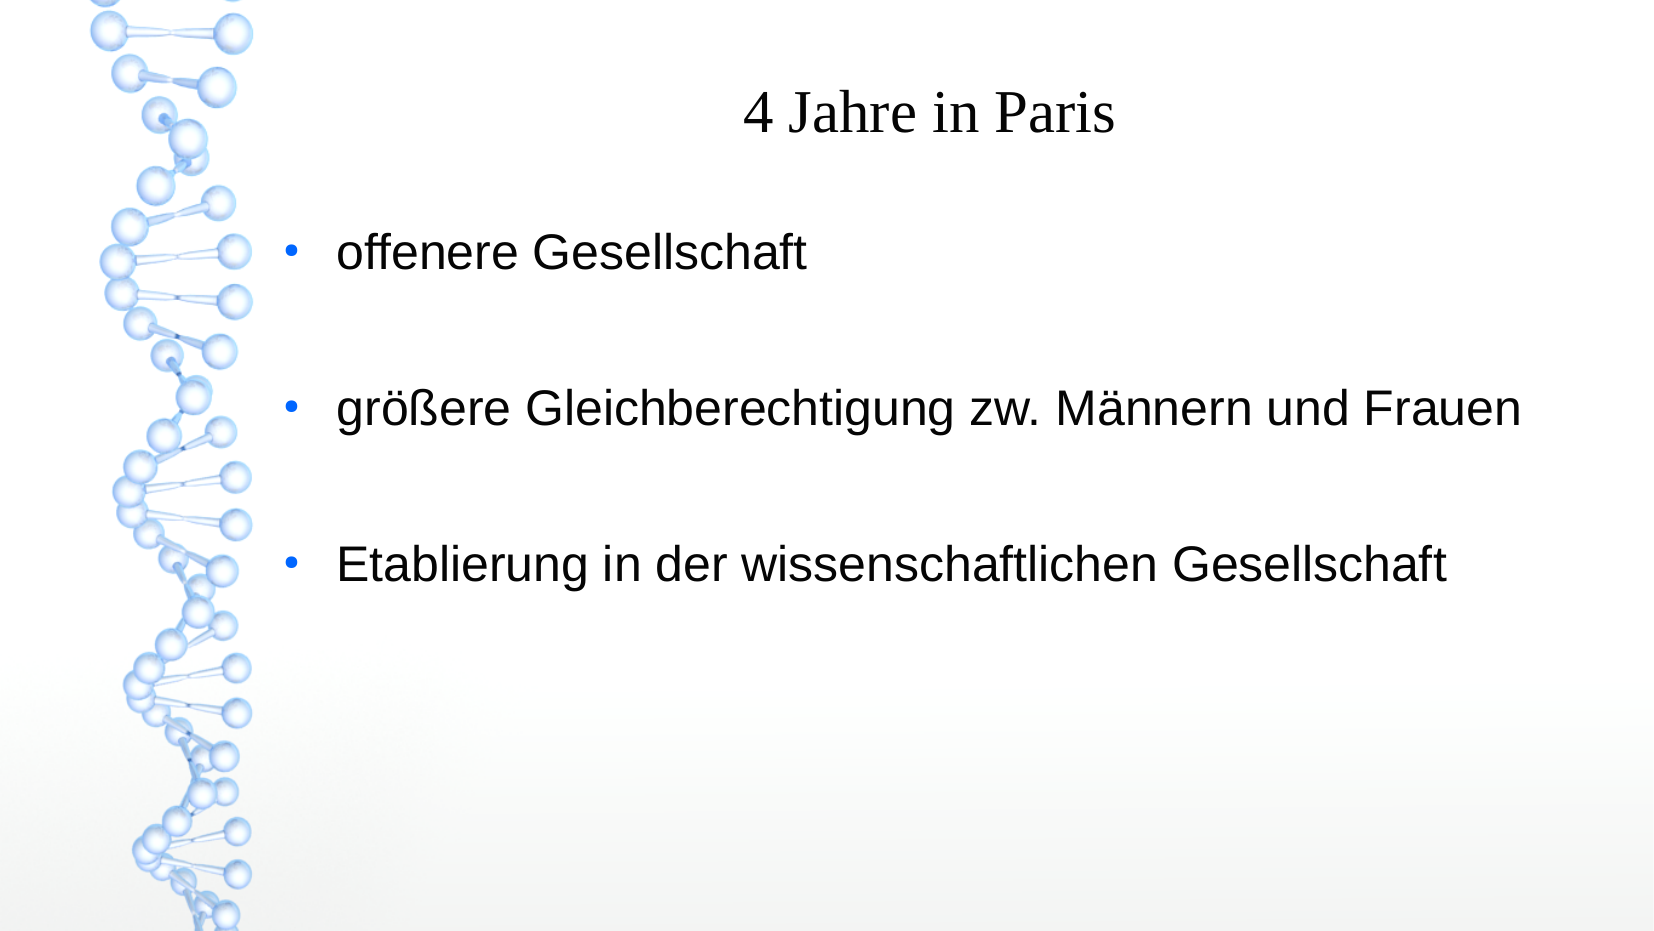

# 4 Jahre in Paris
offenere Gesellschaft
größere Gleichberechtigung zw. Männern und Frauen
Etablierung in der wissenschaftlichen Gesellschaft